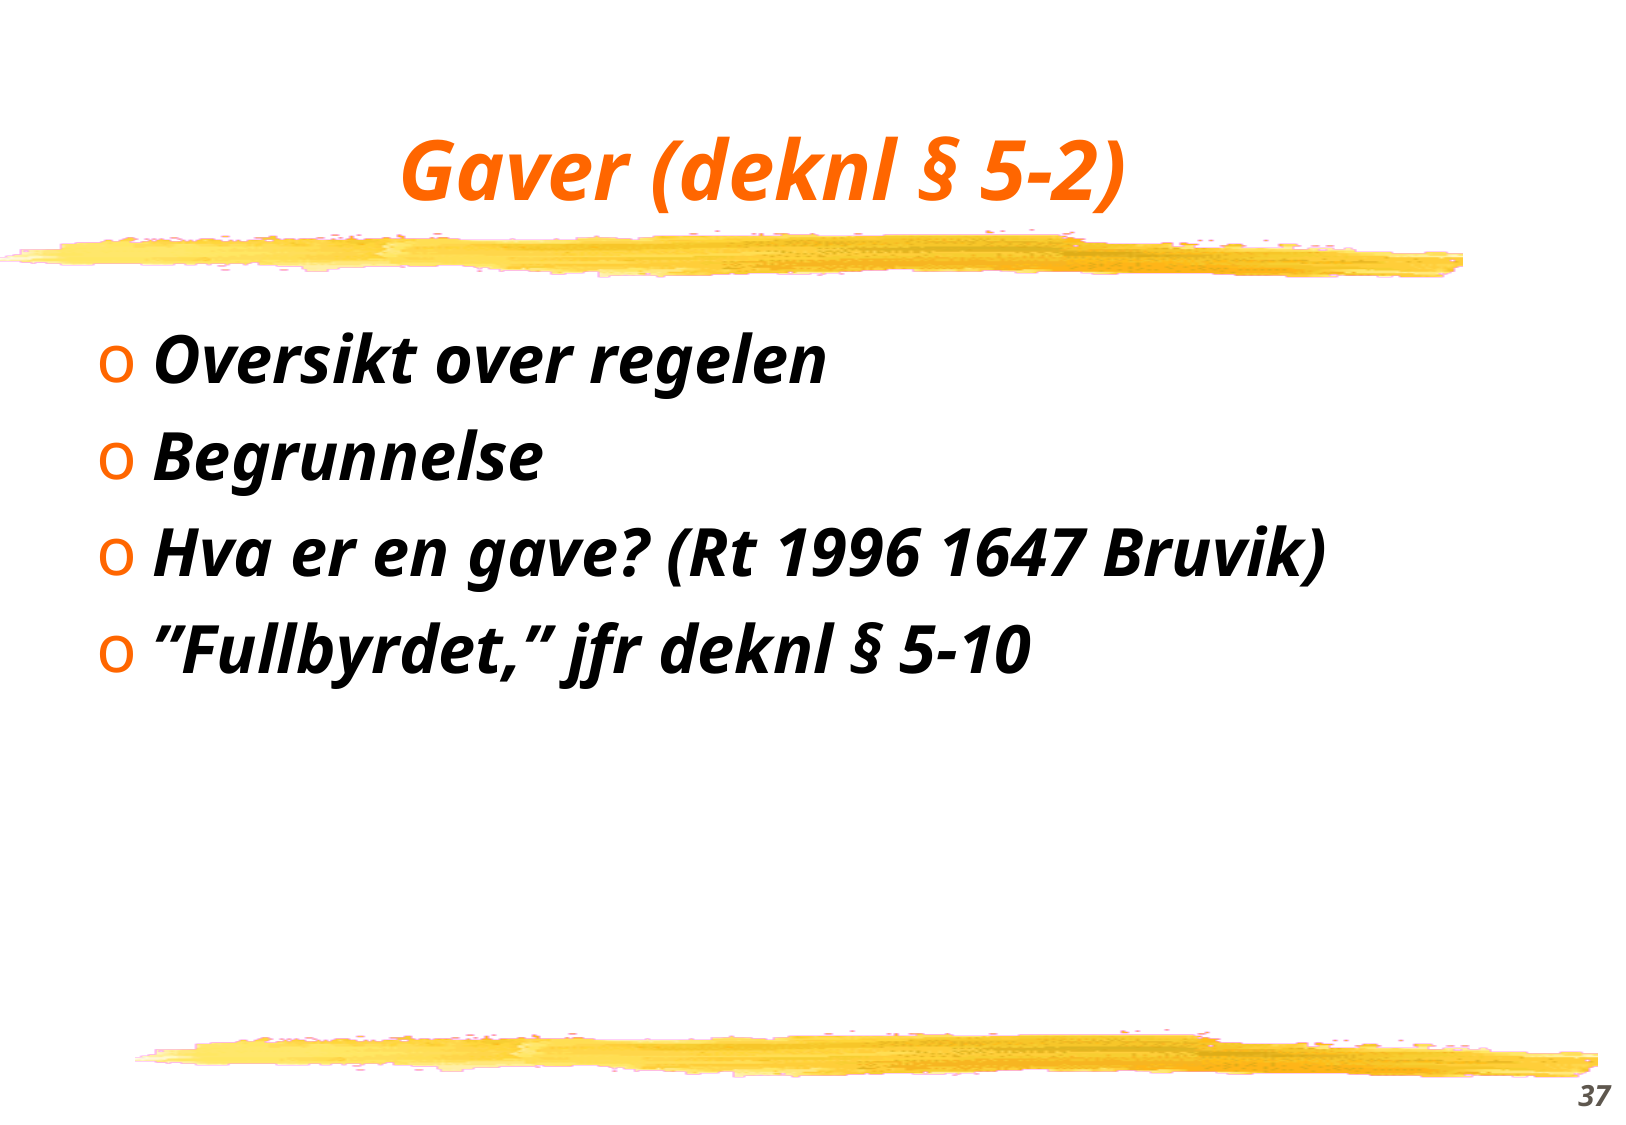

# Gaver (deknl § 5-2)
Oversikt over regelen
Begrunnelse
Hva er en gave? (Rt 1996 1647 Bruvik)
”Fullbyrdet,” jfr deknl § 5-10